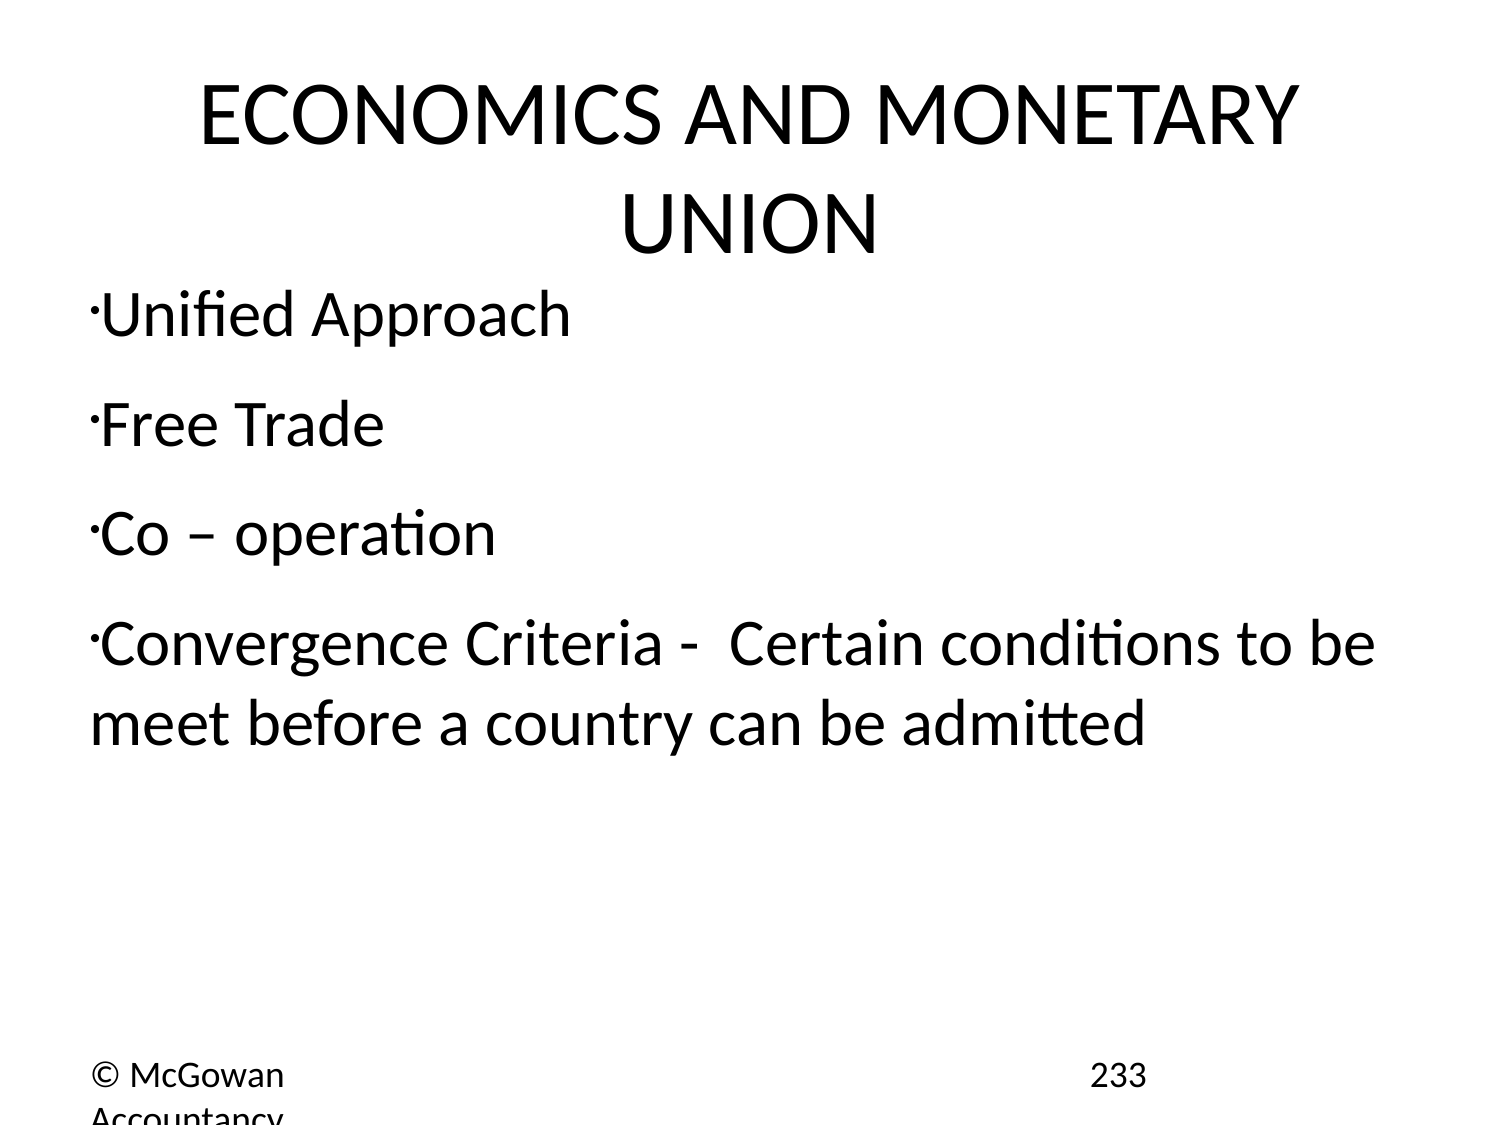

# ECONOMICS AND MONETARY UNION
Unified Approach
Free Trade
Co – operation
Convergence Criteria - Certain conditions to be meet before a country can be admitted
© McGowan Accountancy Services
233